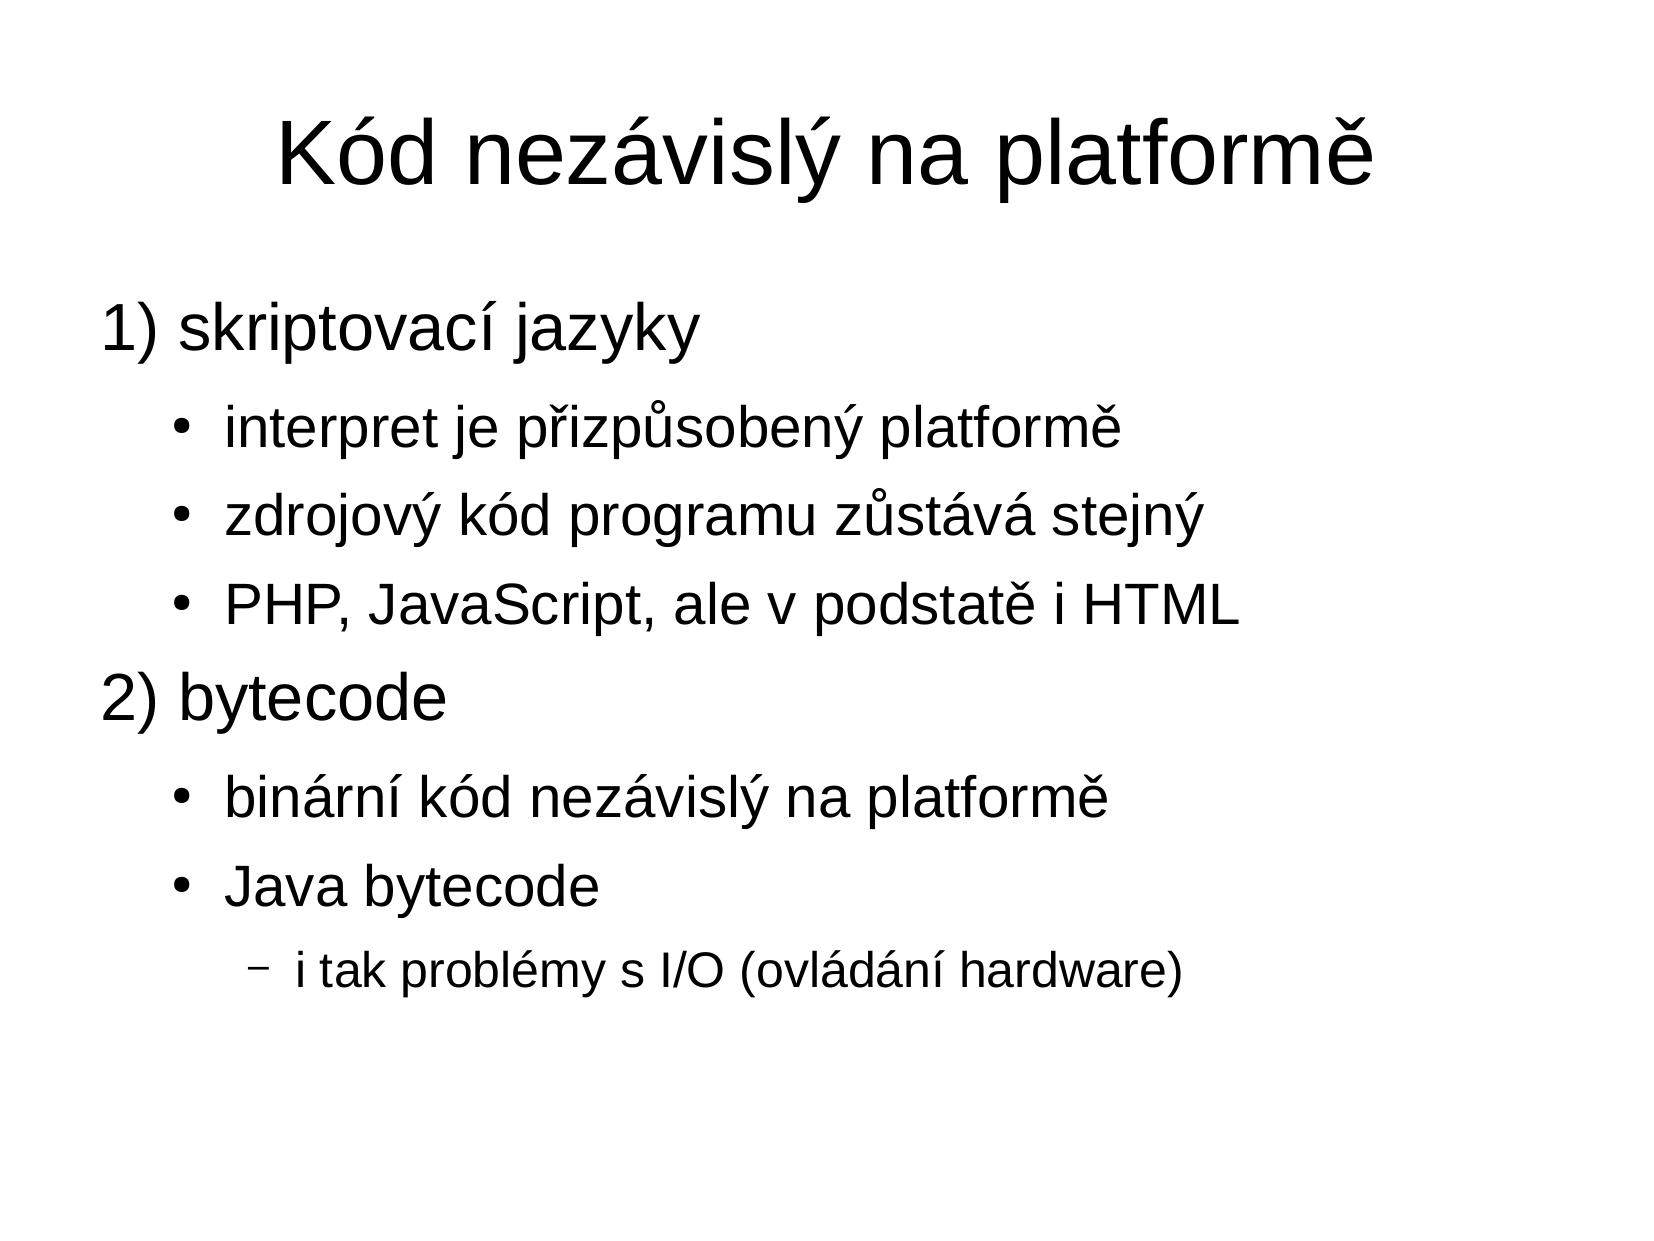

# Kód nezávislý na platformě
 skriptovací jazyky
interpret je přizpůsobený platformě
zdrojový kód programu zůstává stejný
PHP, JavaScript, ale v podstatě i HTML
 bytecode
binární kód nezávislý na platformě
Java bytecode
i tak problémy s I/O (ovládání hardware)